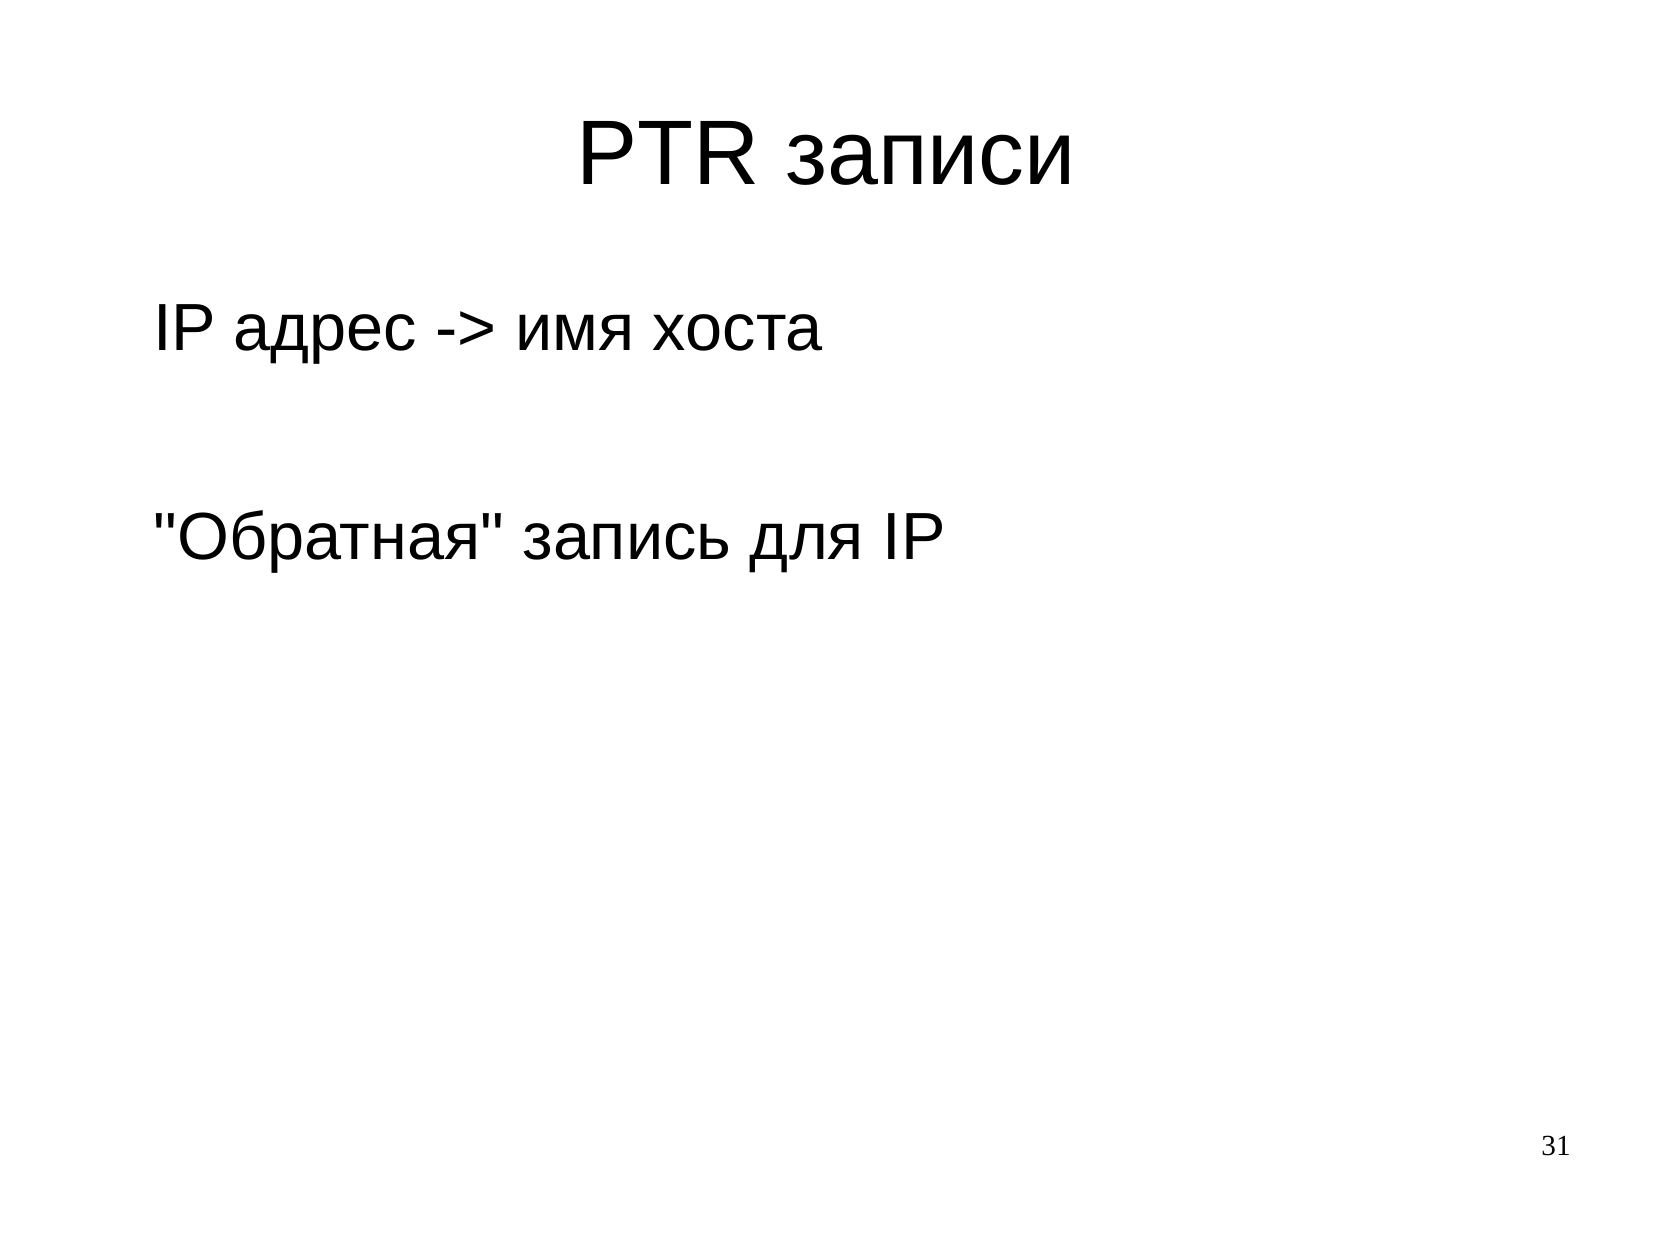

# PTR записи
IP адрес -> имя хоста
"Обратная" запись для IP
31